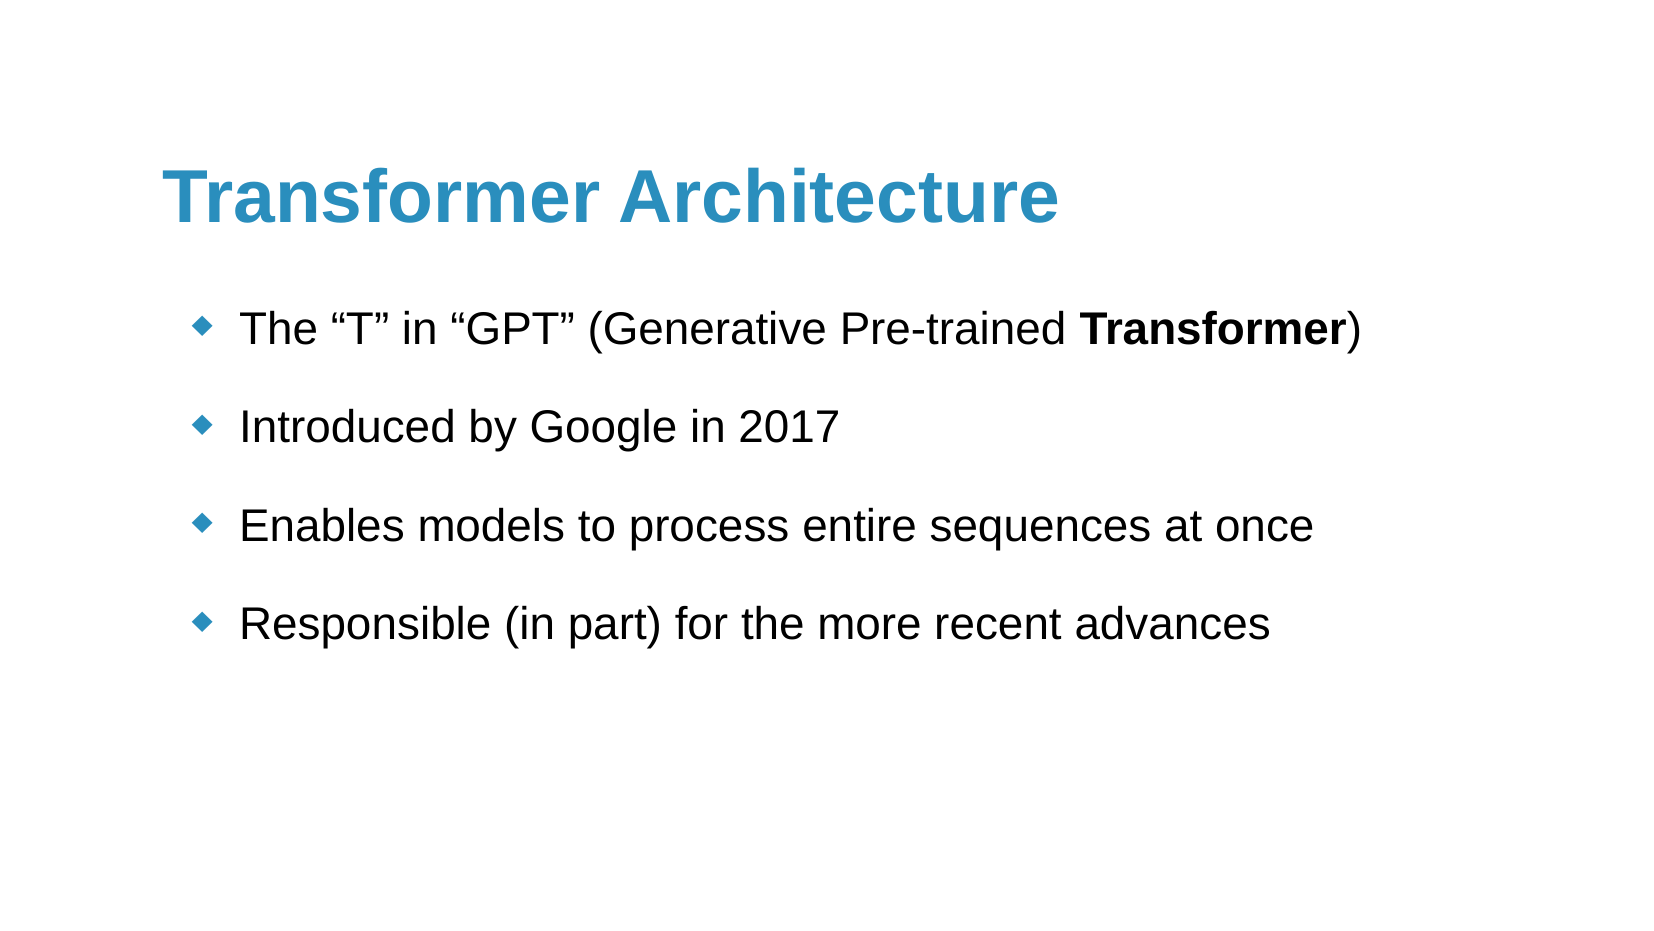

Transformer Architecture
The “T” in “GPT” (Generative Pre-trained Transformer)
Introduced by Google in 2017
Enables models to process entire sequences at once
Responsible (in part) for the more recent advances